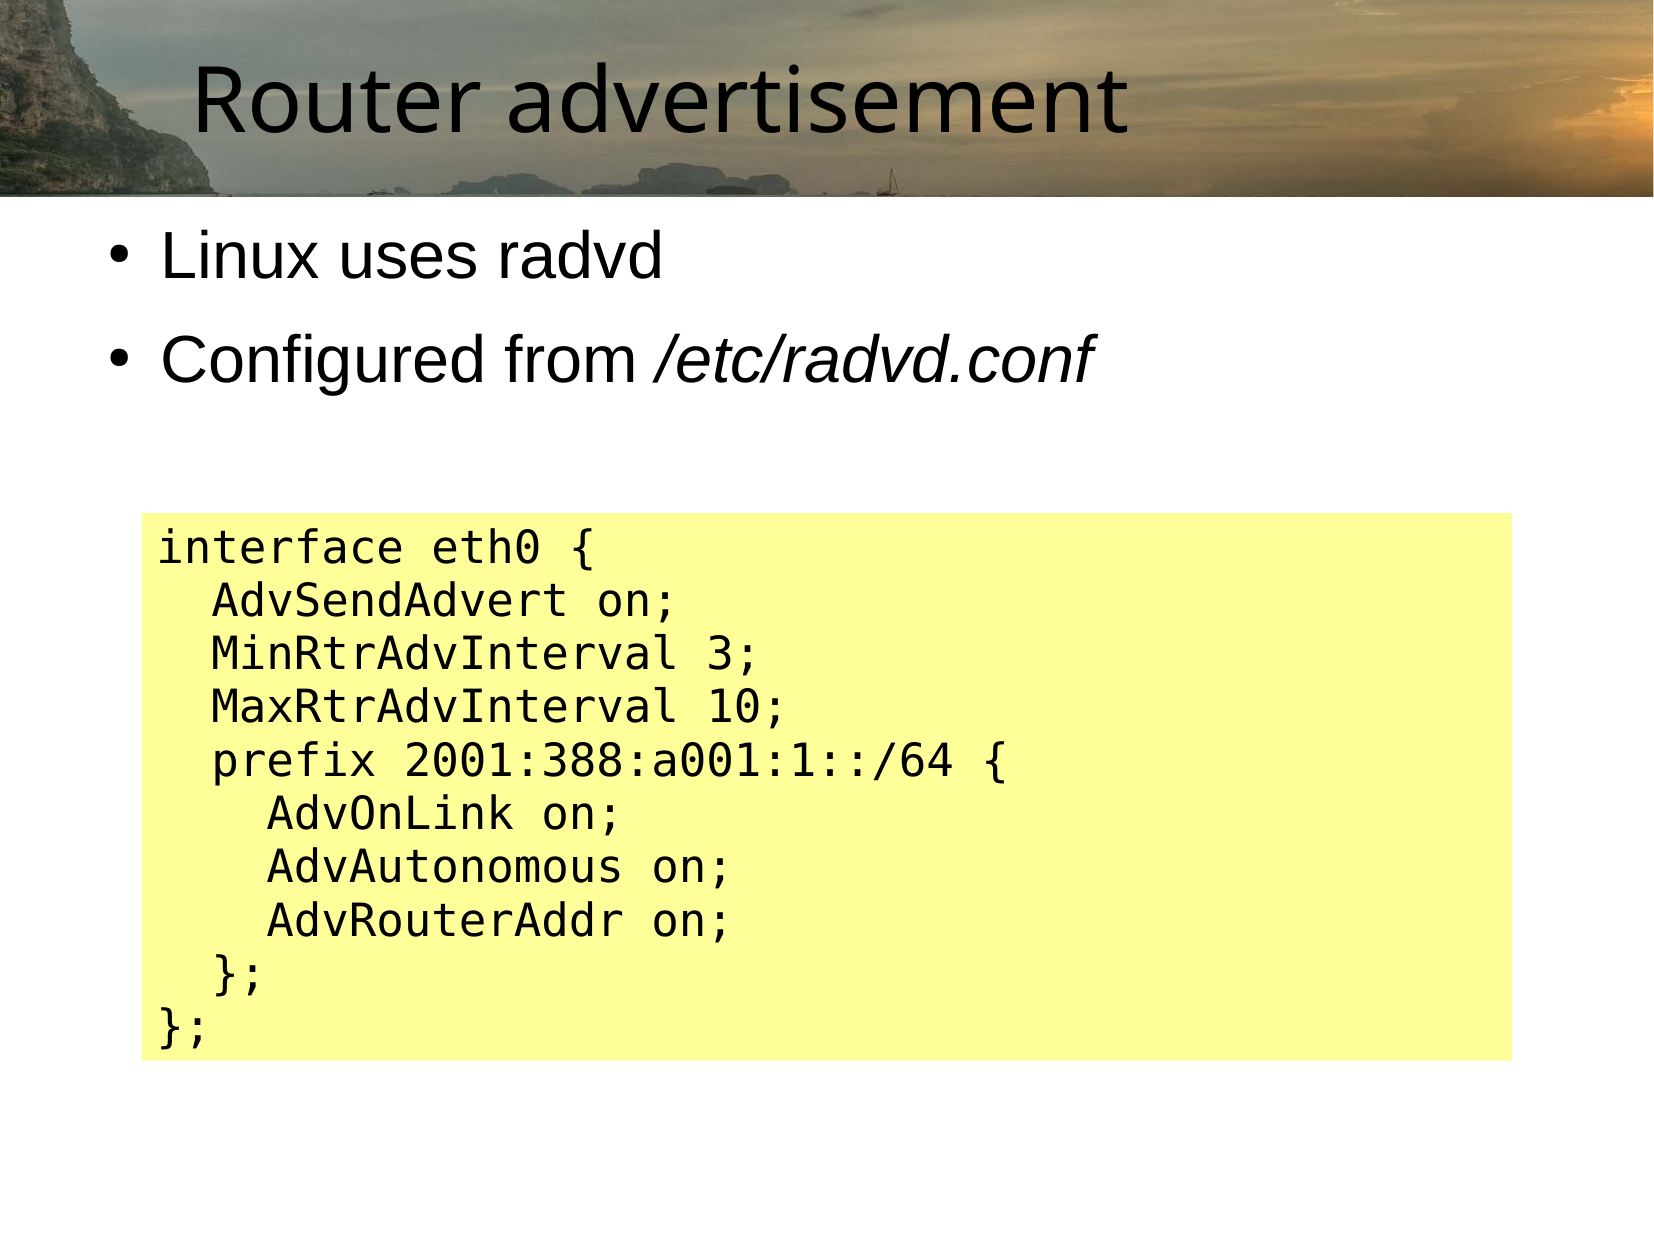

# Router advertisement
Linux uses radvd
Configured from /etc/radvd.conf
interface eth0 {
 AdvSendAdvert on;
 MinRtrAdvInterval 3;
 MaxRtrAdvInterval 10;
 prefix 2001:388:a001:1::/64 {
 AdvOnLink on;
 AdvAutonomous on;
 AdvRouterAddr on;
 };
};